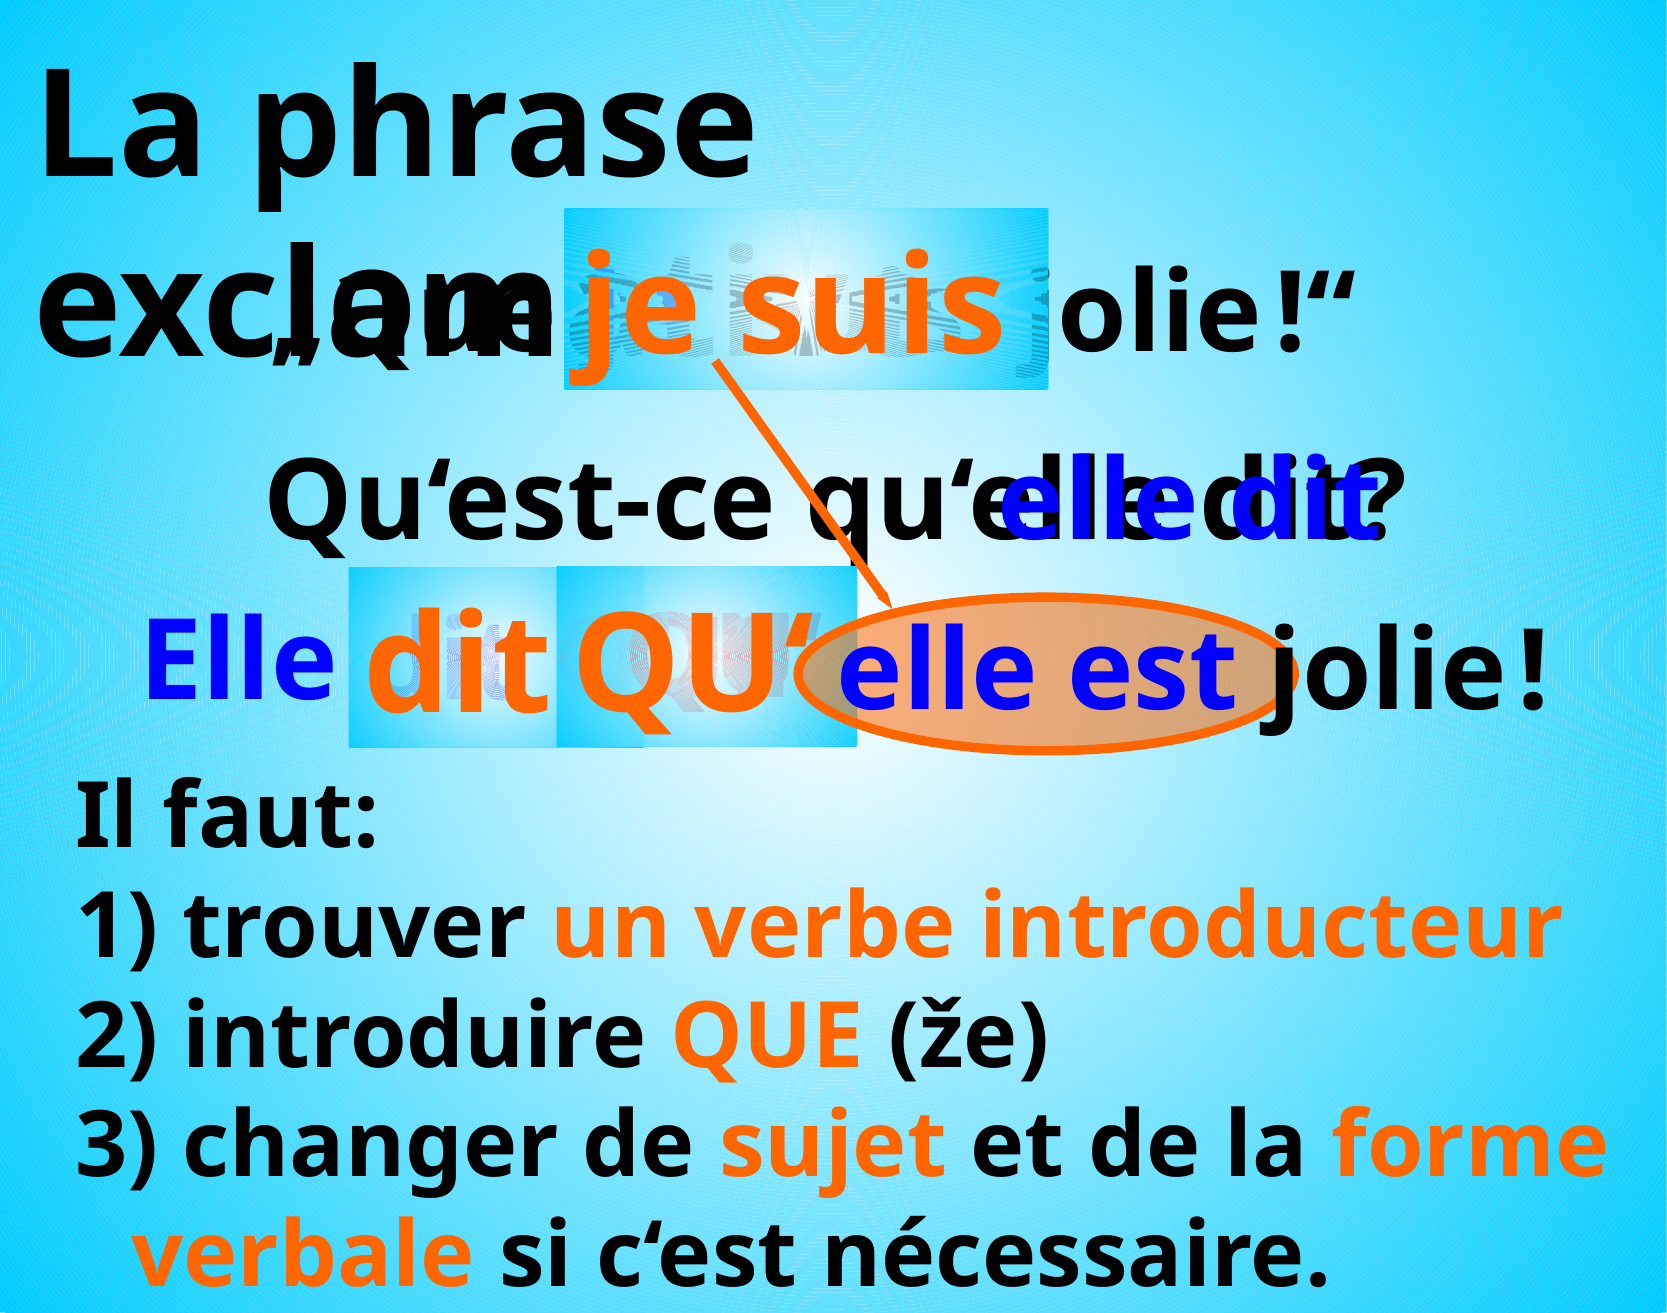

La phrase exclamative
je suis
je
„Que je suis jolie !“
Qu‘est-ce qu‘elle dit?
elle dit
QU‘
dit
QU‘
QUE
Elle dit
elle est jolie !
Il faut:
1) trouver un verbe introducteur
2) introduire QUE (že)
3) changer de sujet et de la forme verbale si c‘est nécessaire.